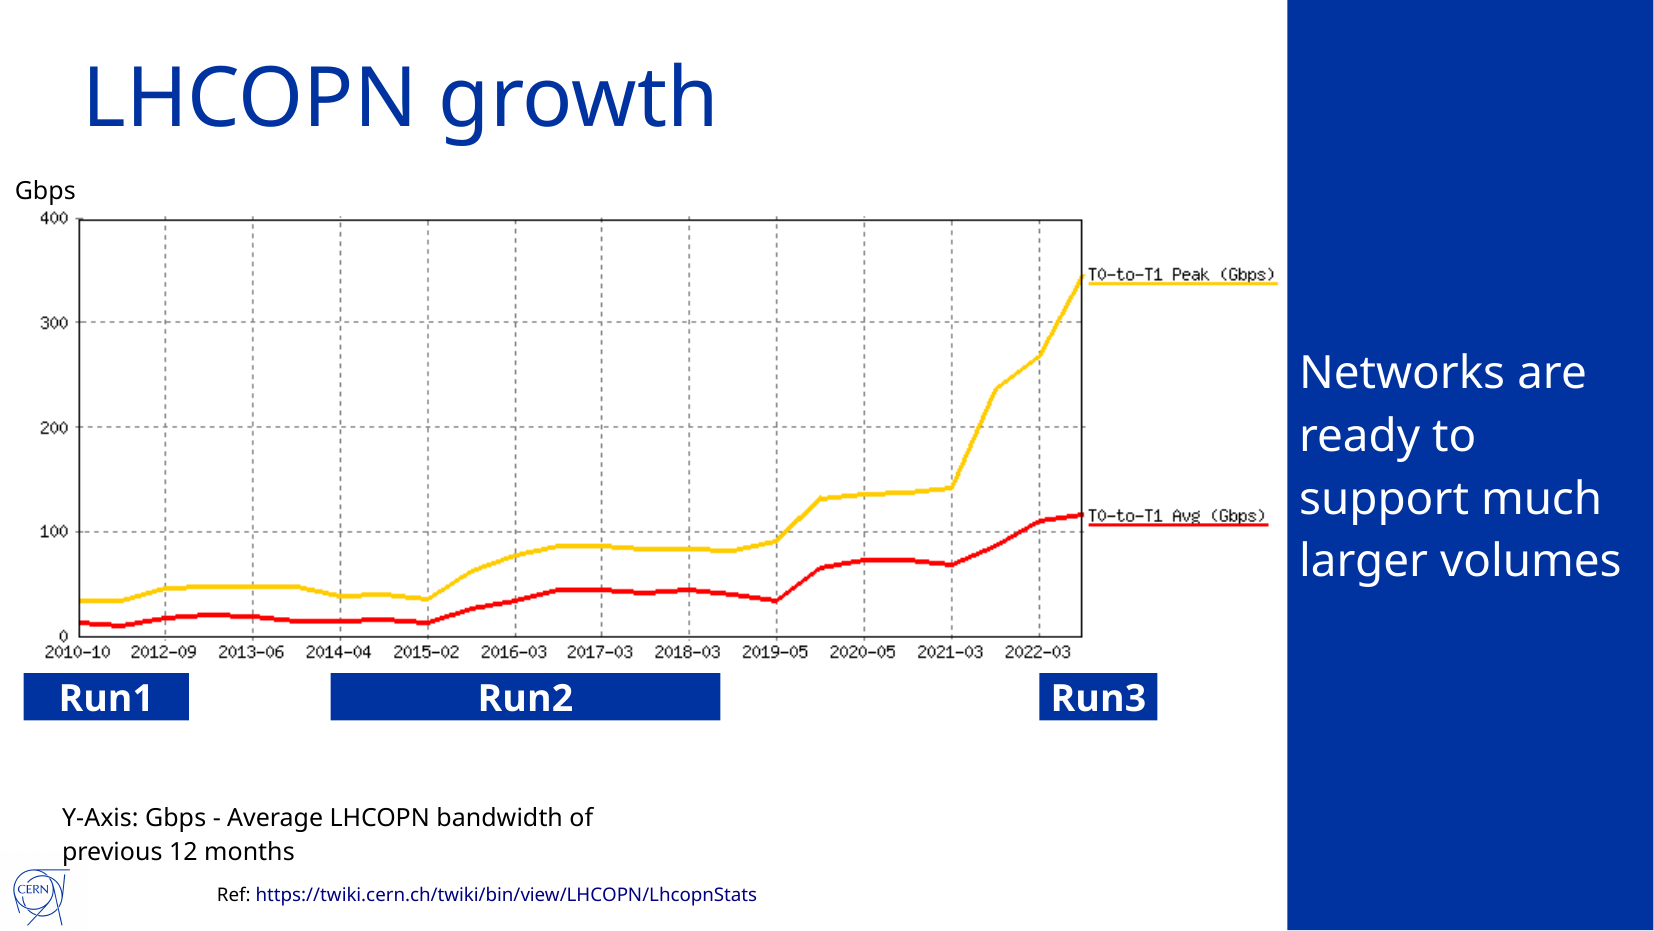

Networks are ready to support much larger volumes
# LHCOPN growth
Gbps
Run1
Run2
Run3
Y-Axis: Gbps - Average LHCOPN bandwidth of previous 12 months
Ref: https://twiki.cern.ch/twiki/bin/view/LHCOPN/LhcopnStats